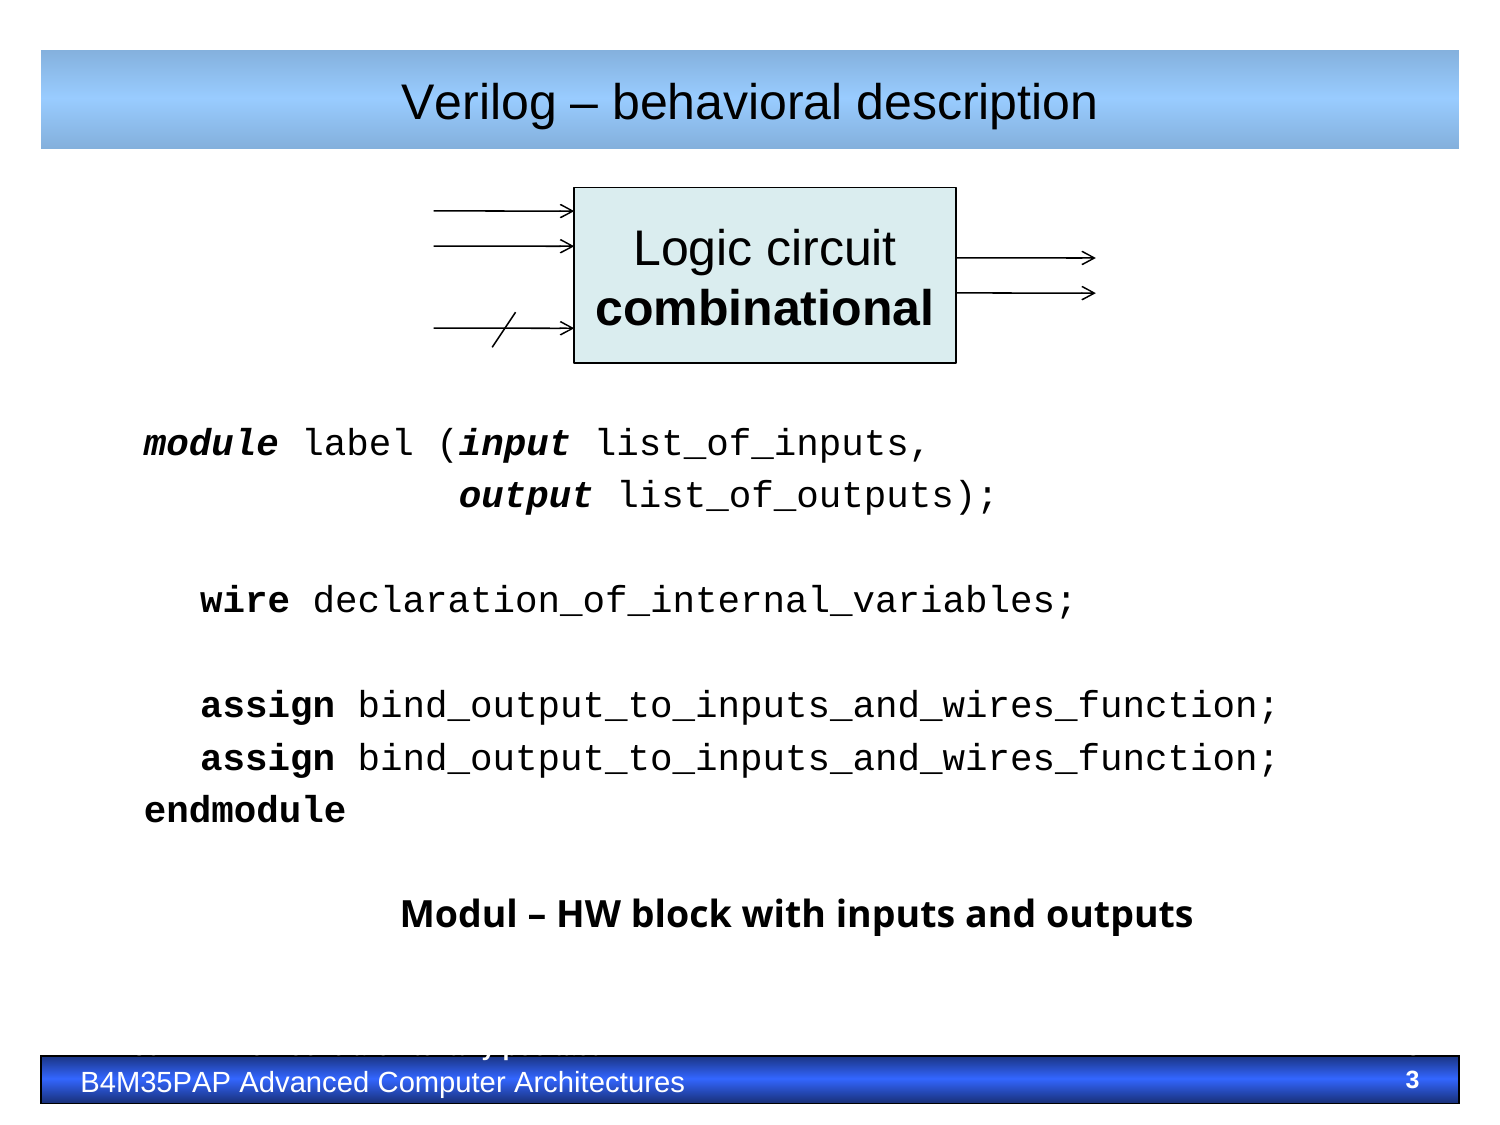

# Verilog – behavioral description
Logic circuit combinational
module label (input list_of_inputs,
 output list_of_outputs);
	wire declaration_of_internal_variables;
	assign bind_output_to_inputs_and_wires_function;
	assign bind_output_to_inputs_and_wires_function;
endmodule
Modul – HW block with inputs and outputs
A4M36PAP Pokročilé architektury počítačů